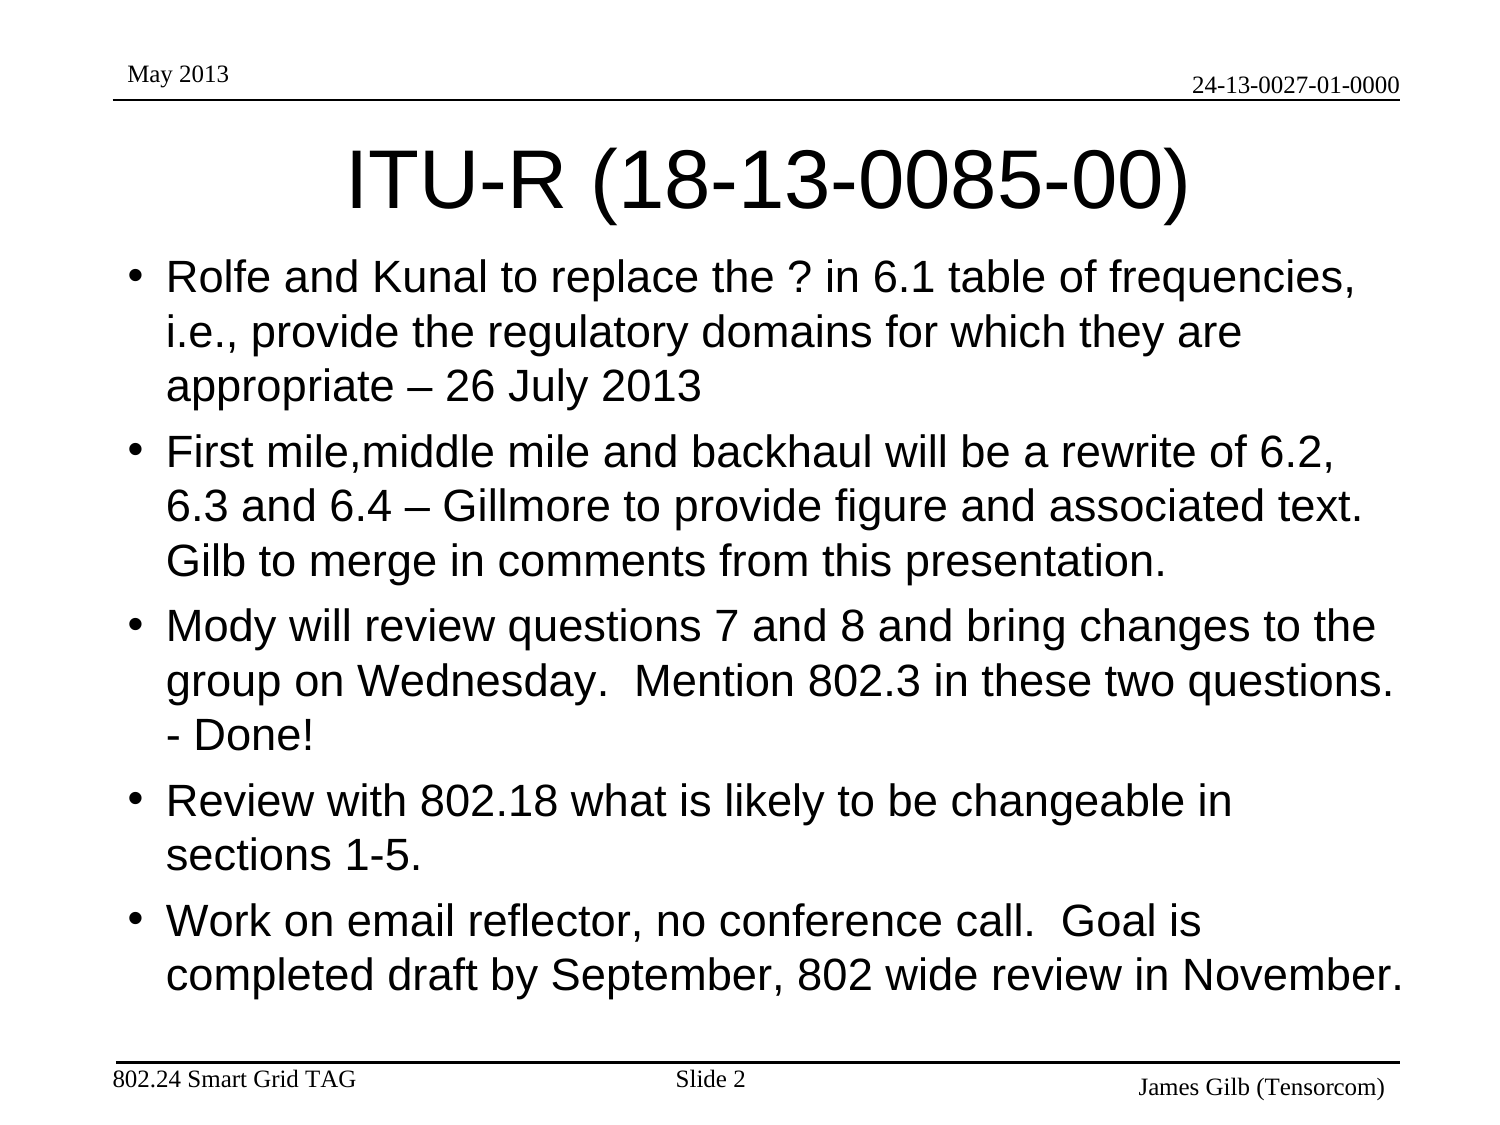

# ITU-R (18-13-0085-00)
Rolfe and Kunal to replace the ? in 6.1 table of frequencies, i.e., provide the regulatory domains for which they are appropriate – 26 July 2013
First mile,middle mile and backhaul will be a rewrite of 6.2, 6.3 and 6.4 – Gillmore to provide figure and associated text. Gilb to merge in comments from this presentation.
Mody will review questions 7 and 8 and bring changes to the group on Wednesday. Mention 802.3 in these two questions. - Done!
Review with 802.18 what is likely to be changeable in sections 1-5.
Work on email reflector, no conference call. Goal is completed draft by September, 802 wide review in November.
2